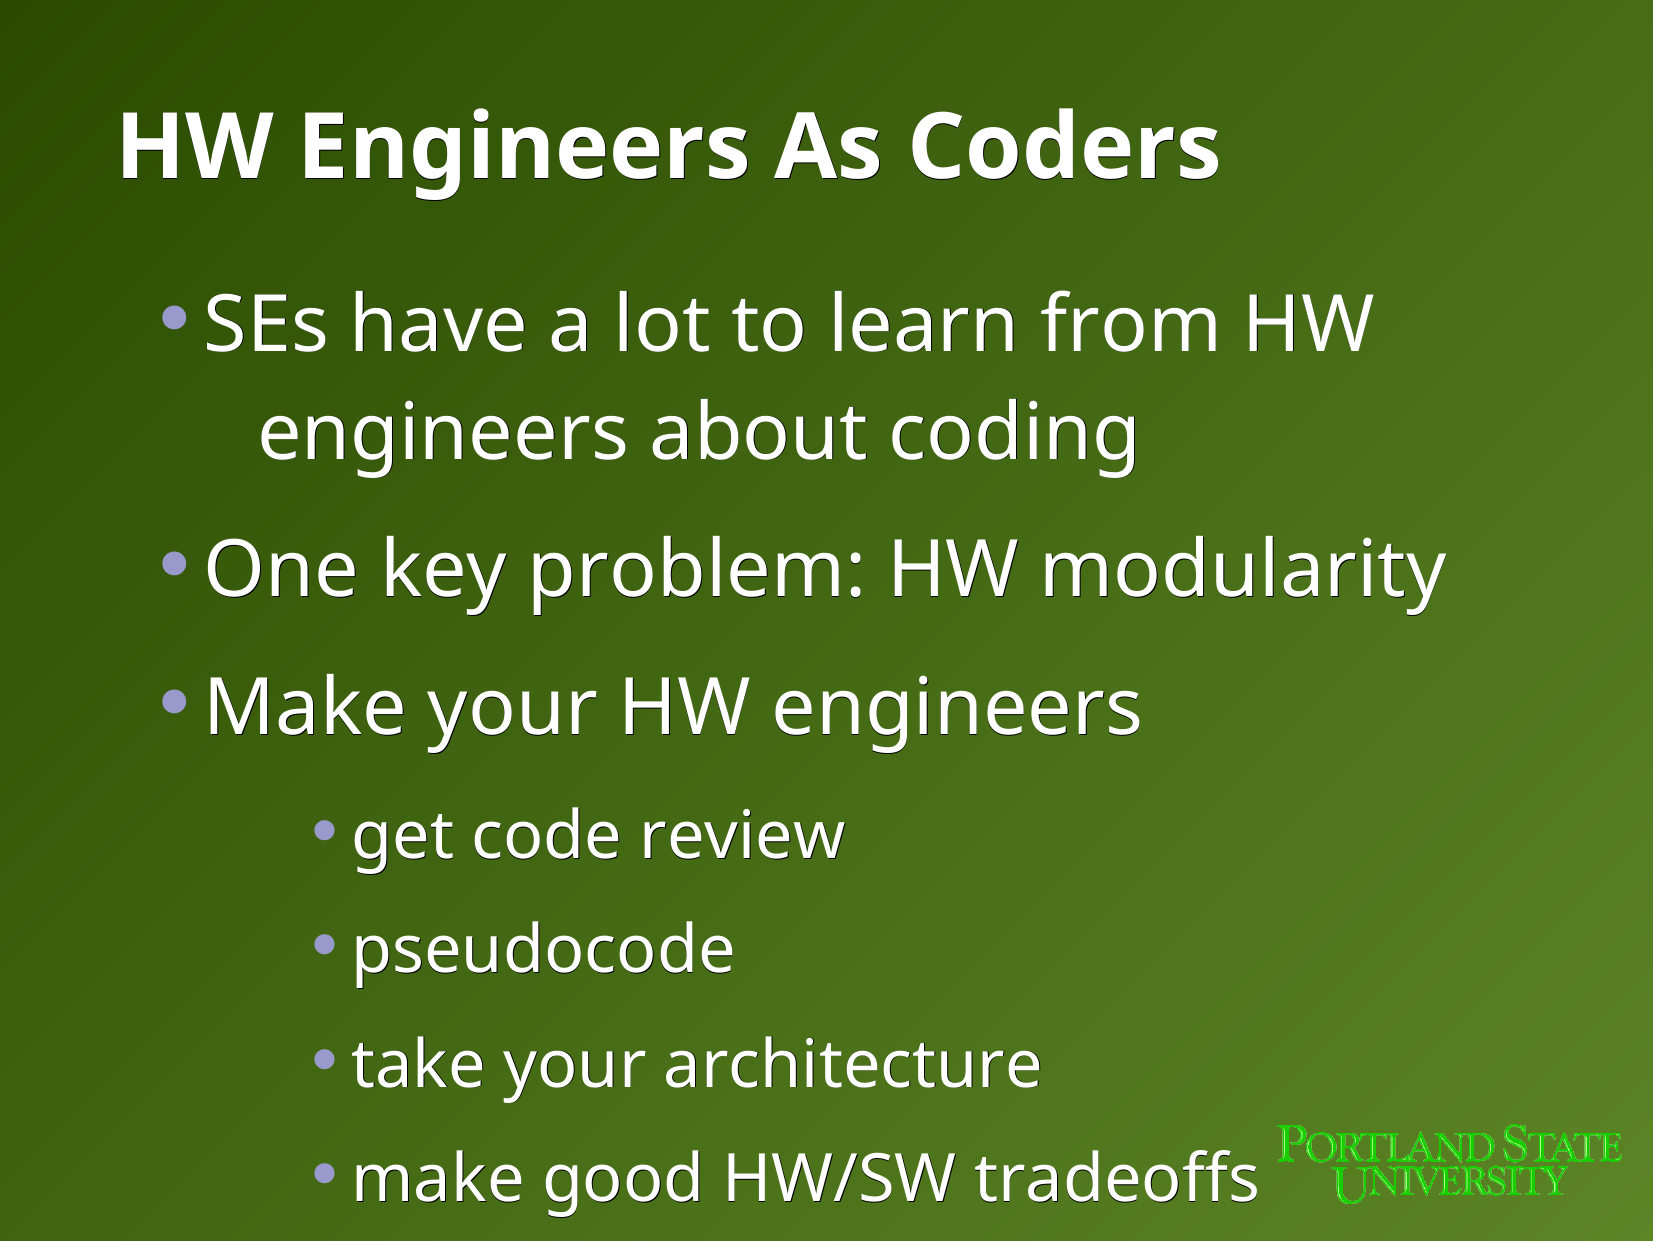

# HW Engineers As Coders
SEs have a lot to learn from HW engineers about coding
One key problem: HW modularity
Make your HW engineers
get code review
pseudocode
take your architecture
make good HW/SW tradeoffs